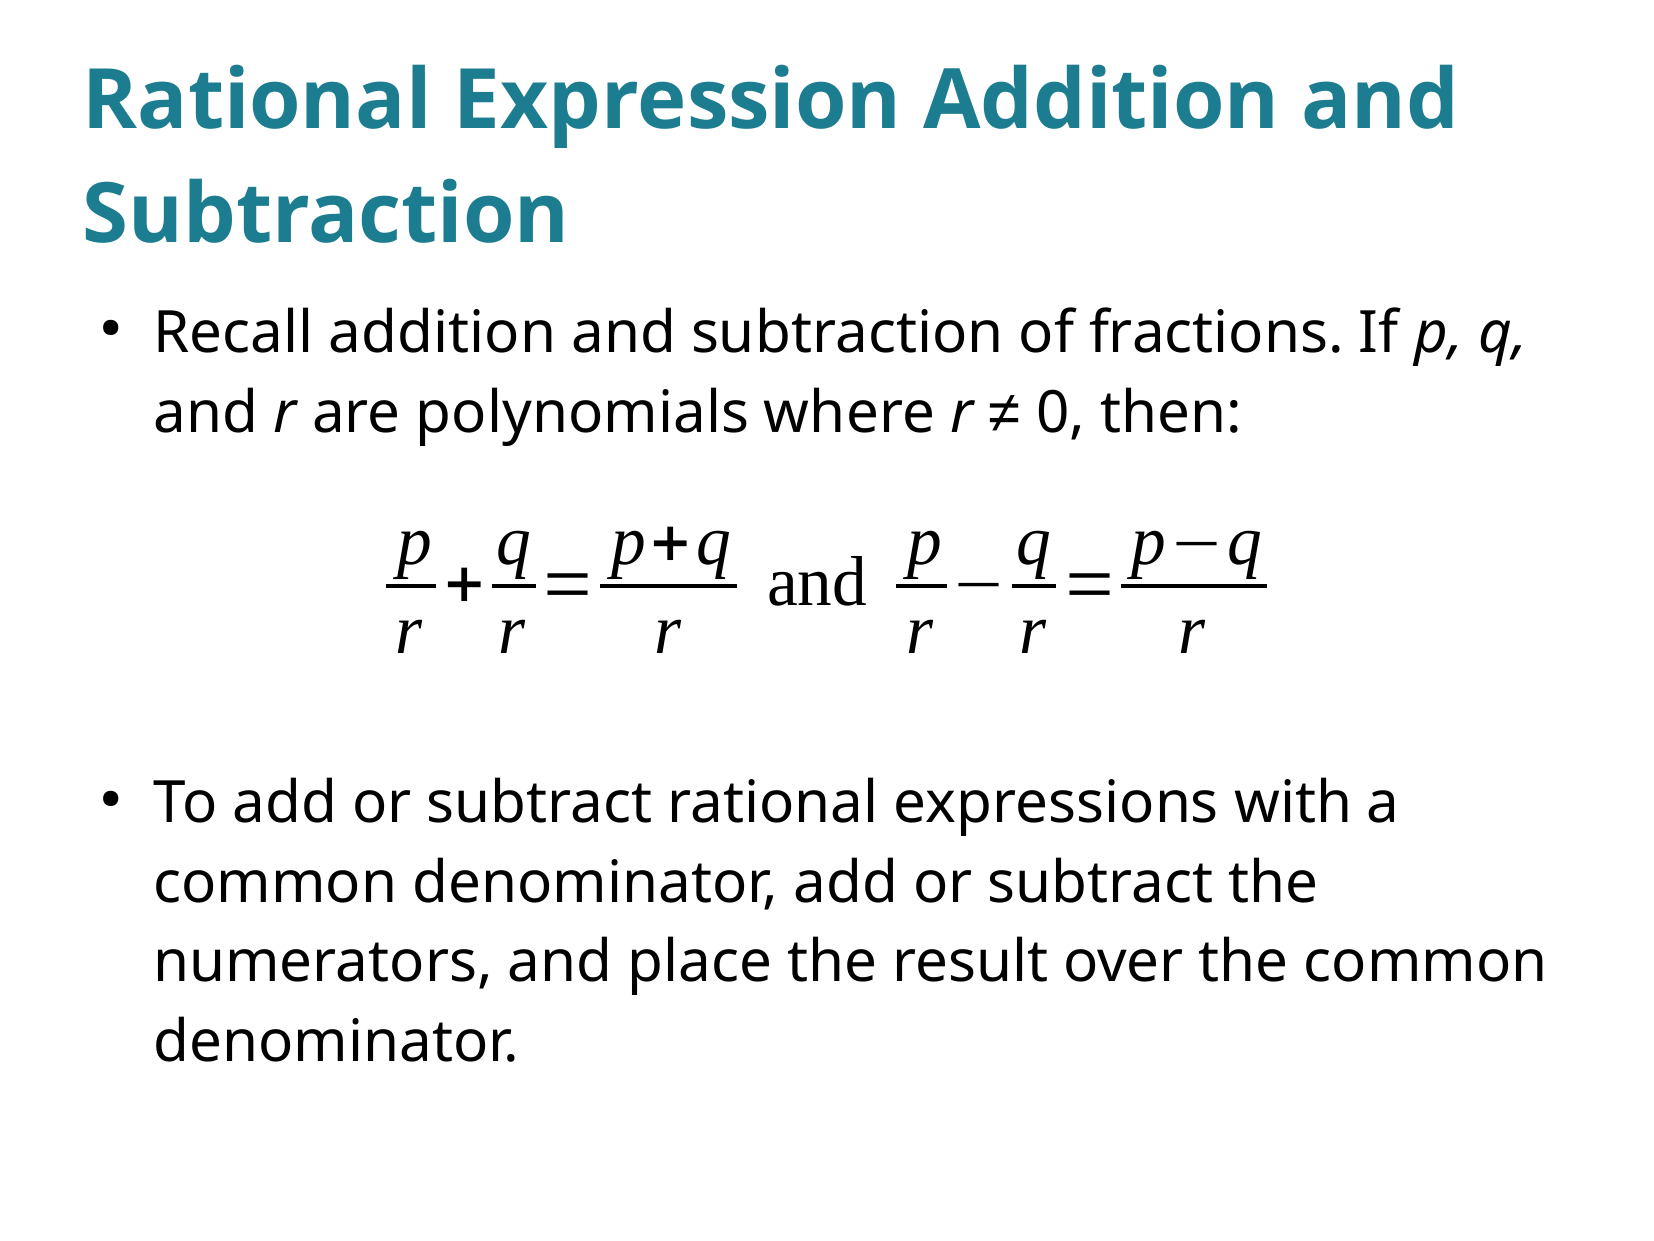

# Rational Expression Addition and Subtraction
Recall addition and subtraction of fractions. If p, q, and r are polynomials where r ≠ 0, then:
To add or subtract rational expressions with a common denominator, add or subtract the numerators, and place the result over the common denominator.